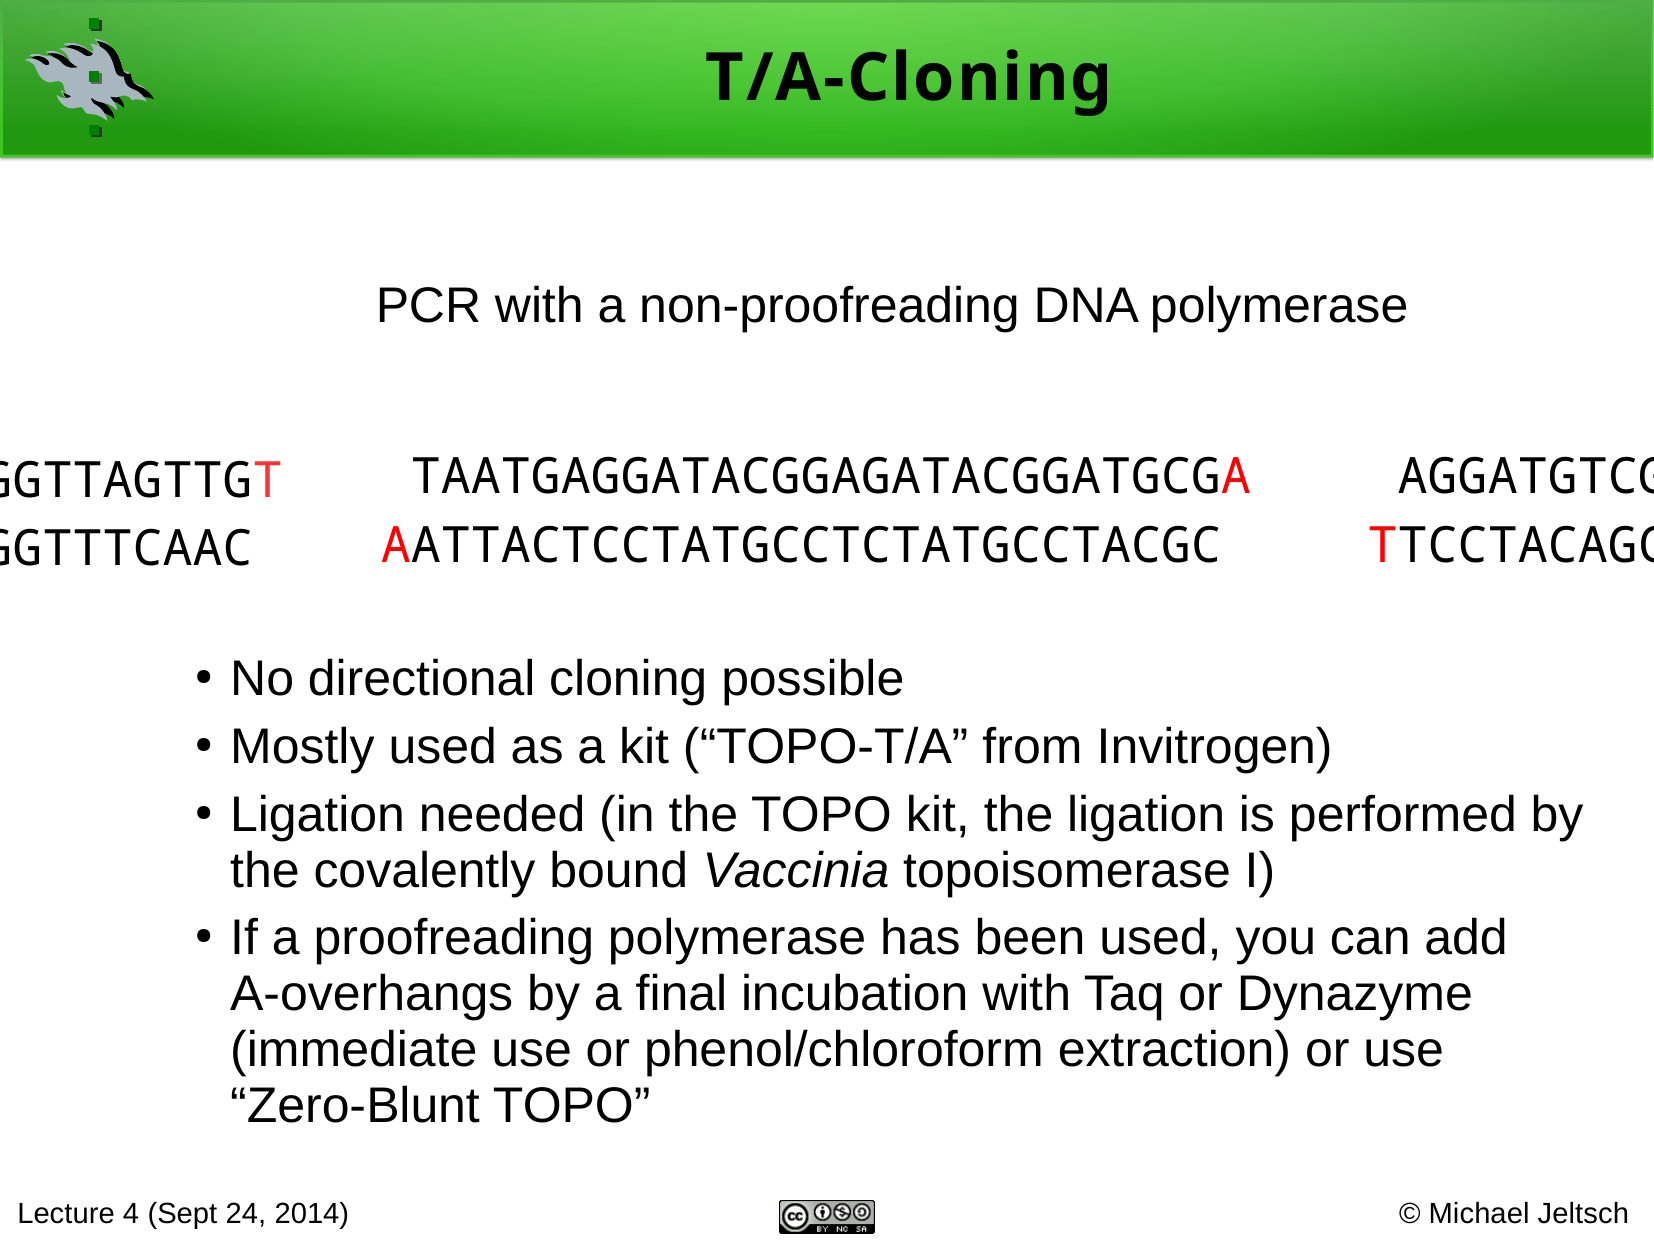

# T/A-Cloning
PCR with a non-proofreading DNA polymerase
 TAATGAGGATACGGAGATACGGATGCGA
AATTACTCCTATGCCTCTATGCCTACGC
 AGGATGTCG
TTCCTACAGC
GGTTAGTTGT
GGTTTCAAC
No directional cloning possible
Mostly used as a kit (“TOPO-T/A” from Invitrogen)
Ligation needed (in the TOPO kit, the ligation is performed by
the covalently bound Vaccinia topoisomerase I)
If a proofreading polymerase has been used, you can add
A-overhangs by a final incubation with Taq or Dynazyme
(immediate use or phenol/chloroform extraction) or use
“Zero-Blunt TOPO”